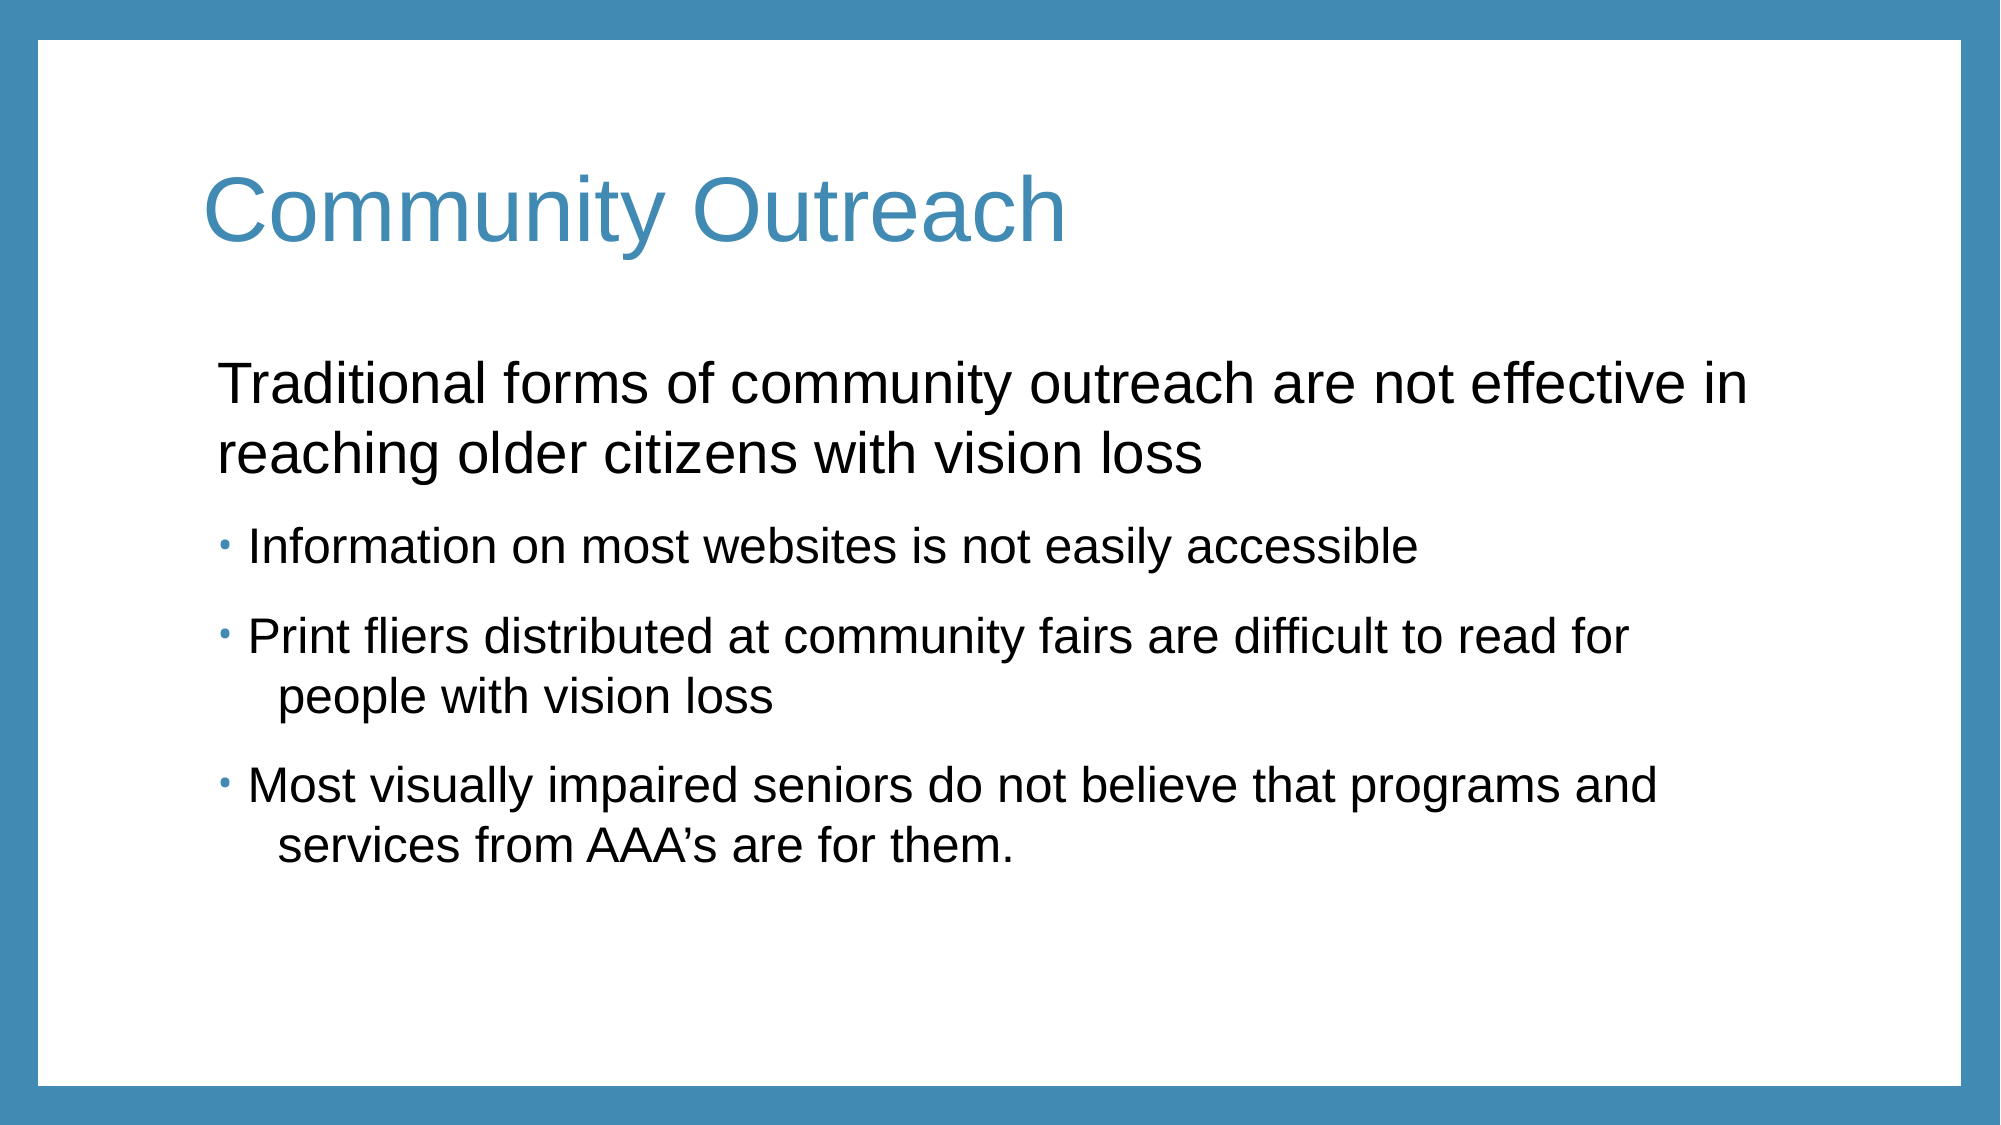

# Community Outreach
Traditional forms of community outreach are not effective in reaching older citizens with vision loss
Information on most websites is not easily accessible
Print fliers distributed at community fairs are difficult to read for people with vision loss
Most visually impaired seniors do not believe that programs and services from AAA’s are for them.